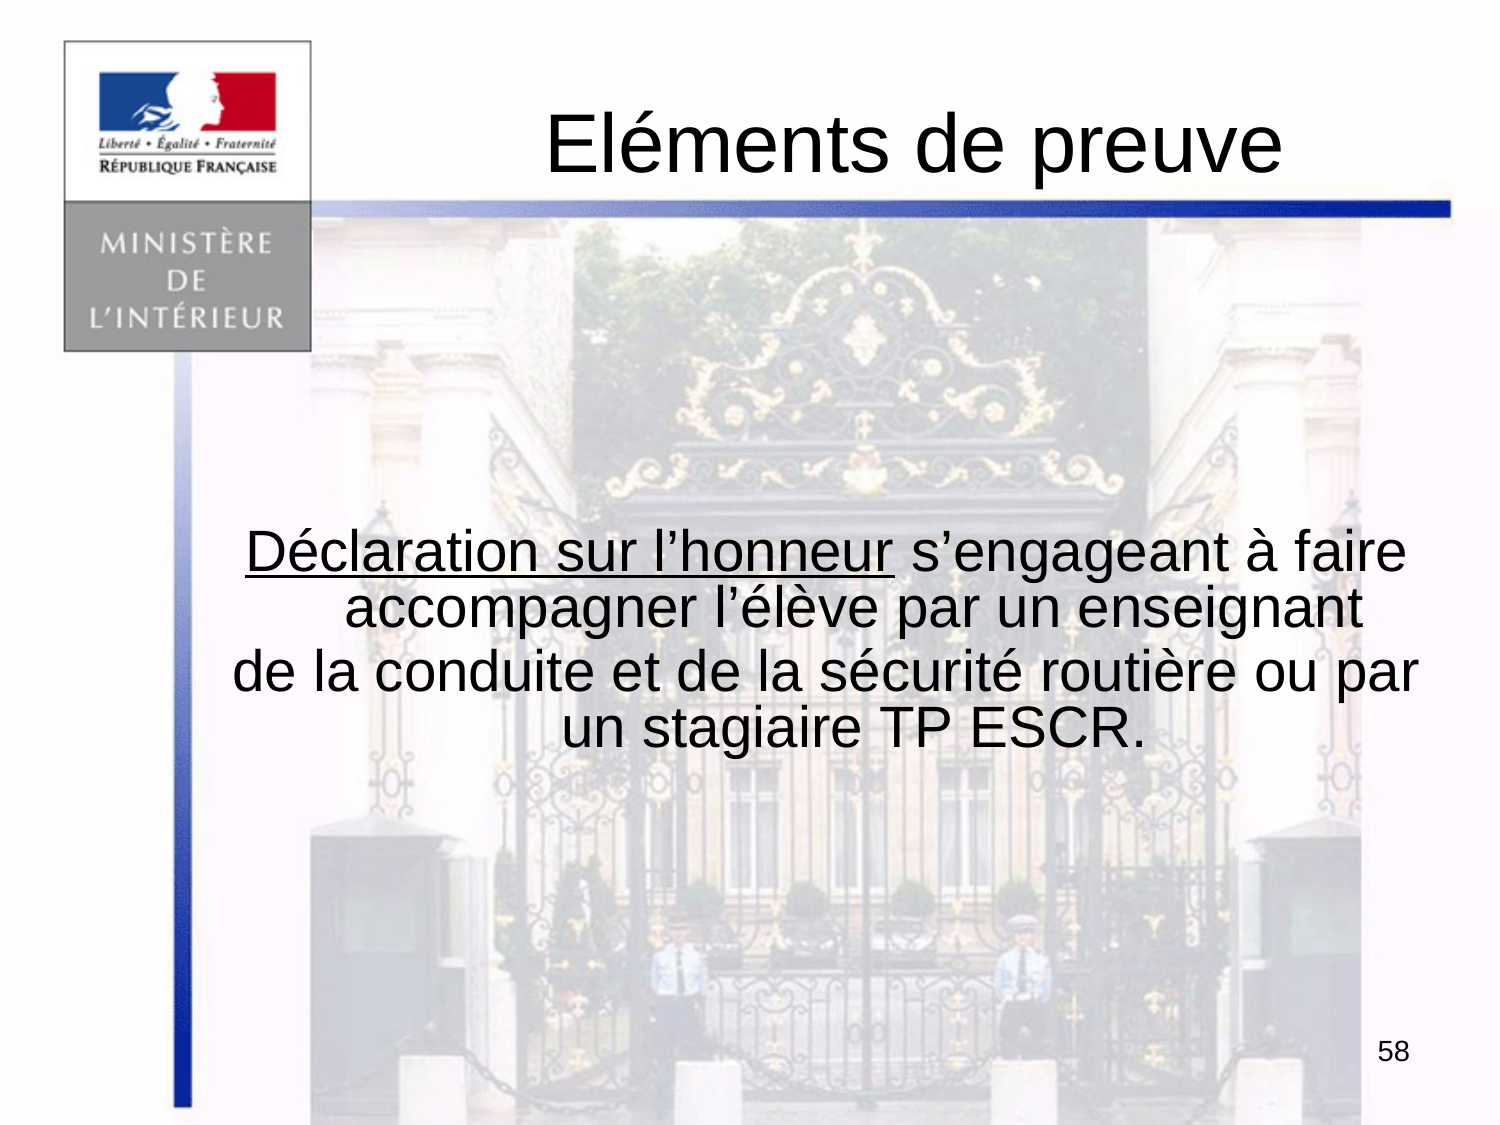

# Eléments de preuve
Déclaration sur l’honneur s’engageant à faire accompagner l’élève par un enseignant
de la conduite et de la sécurité routière ou par un stagiaire TP ESCR.